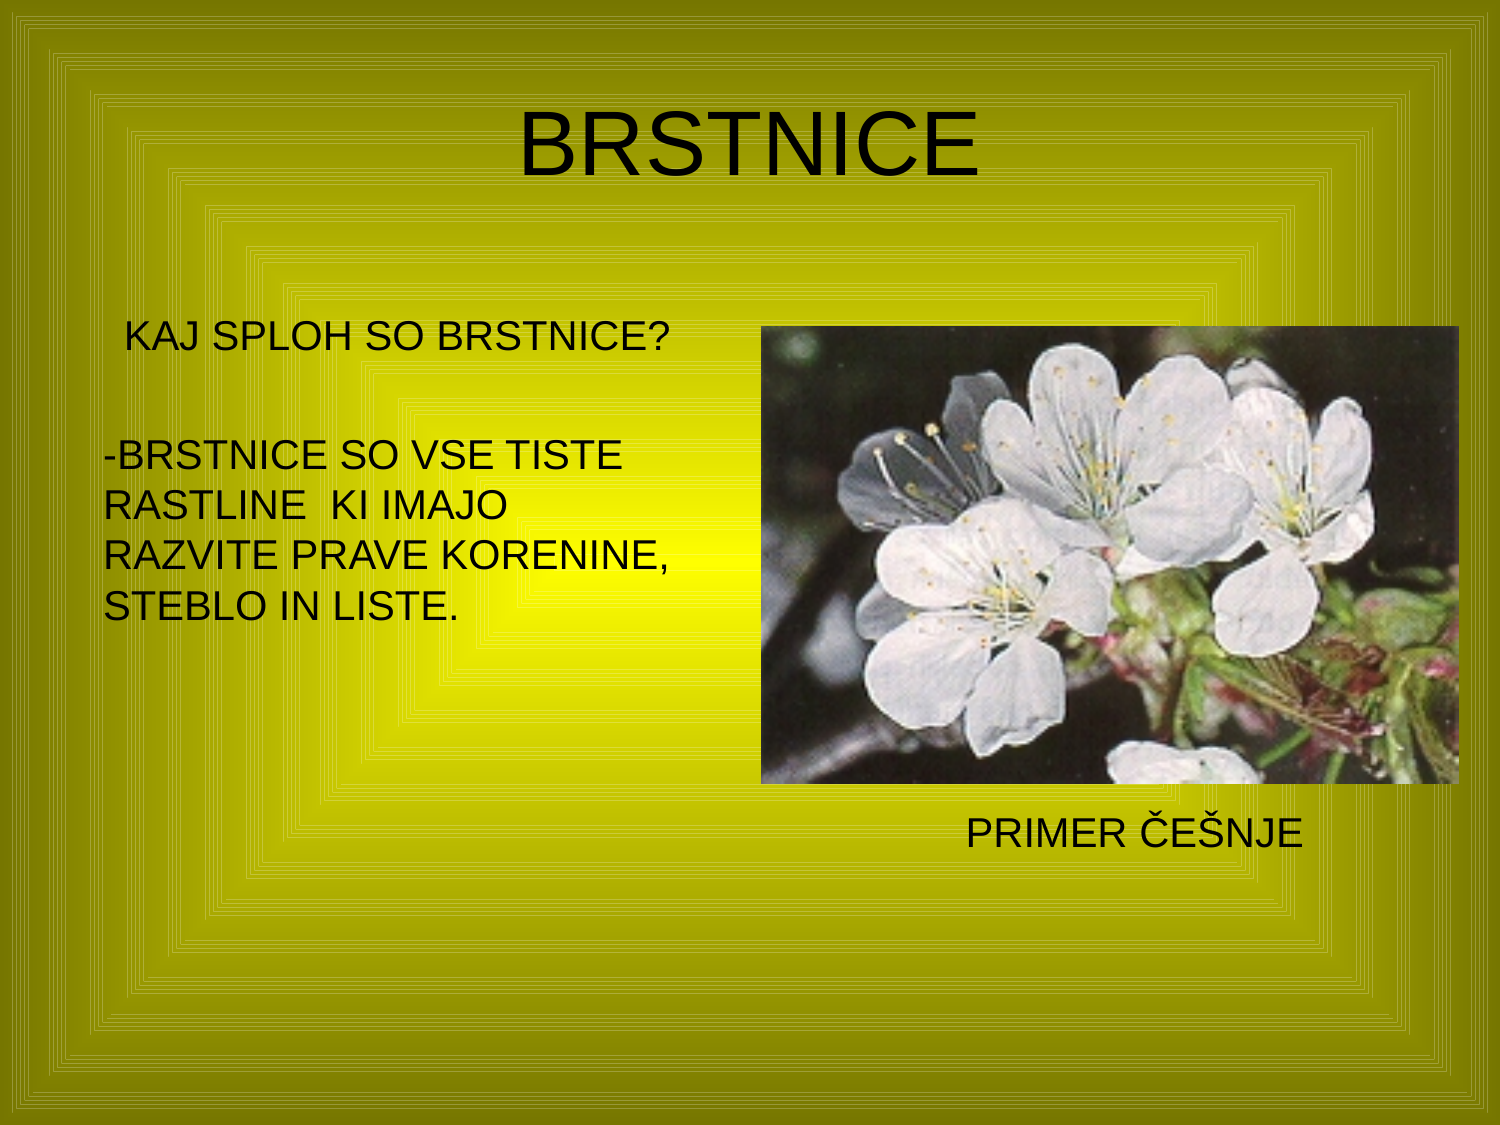

# BRSTNICE
KAJ SPLOH SO BRSTNICE?
-BRSTNICE SO VSE TISTE RASTLINE KI IMAJO
RAZVITE PRAVE KORENINE,
STEBLO IN LISTE.
PRIMER ČEŠNJE